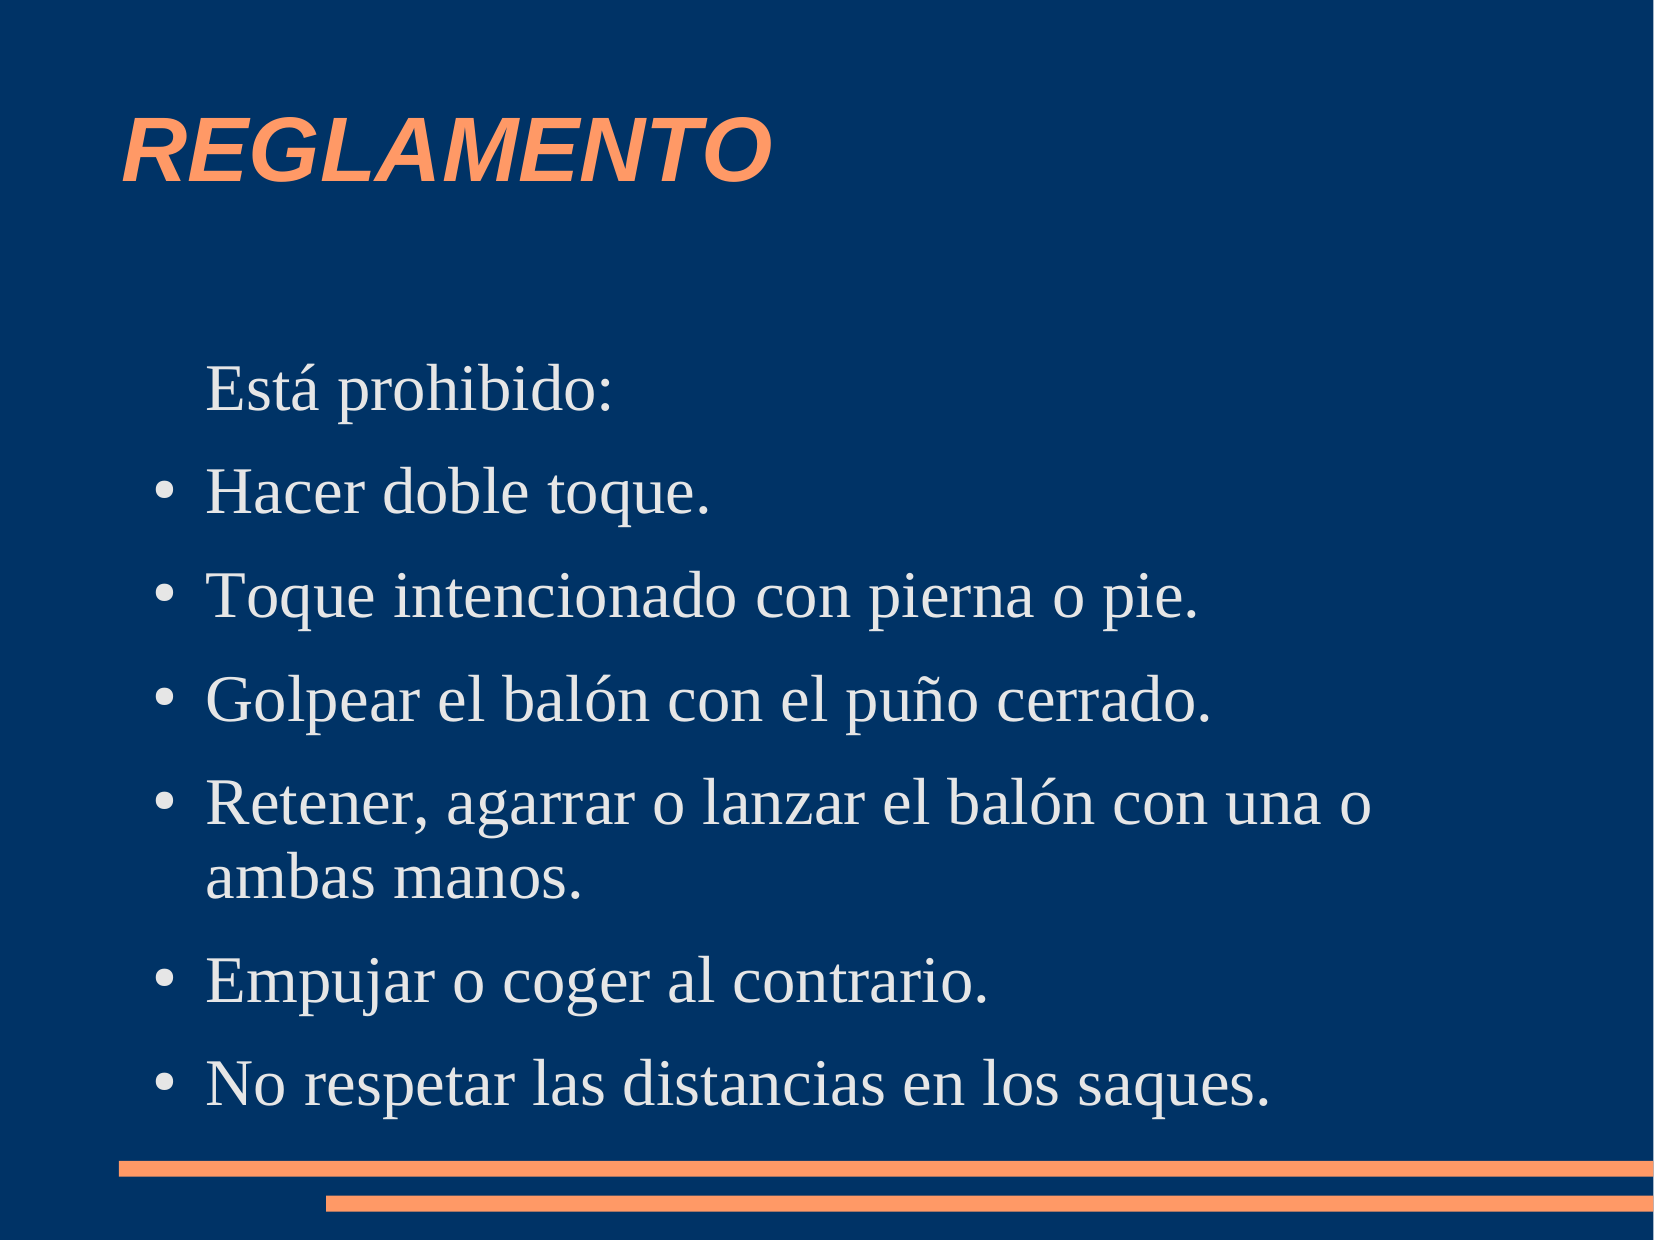

# REGLAMENTO
Está prohibido:
Hacer doble toque.
Toque intencionado con pierna o pie.
Golpear el balón con el puño cerrado.
Retener, agarrar o lanzar el balón con una o ambas manos.
Empujar o coger al contrario.
No respetar las distancias en los saques.